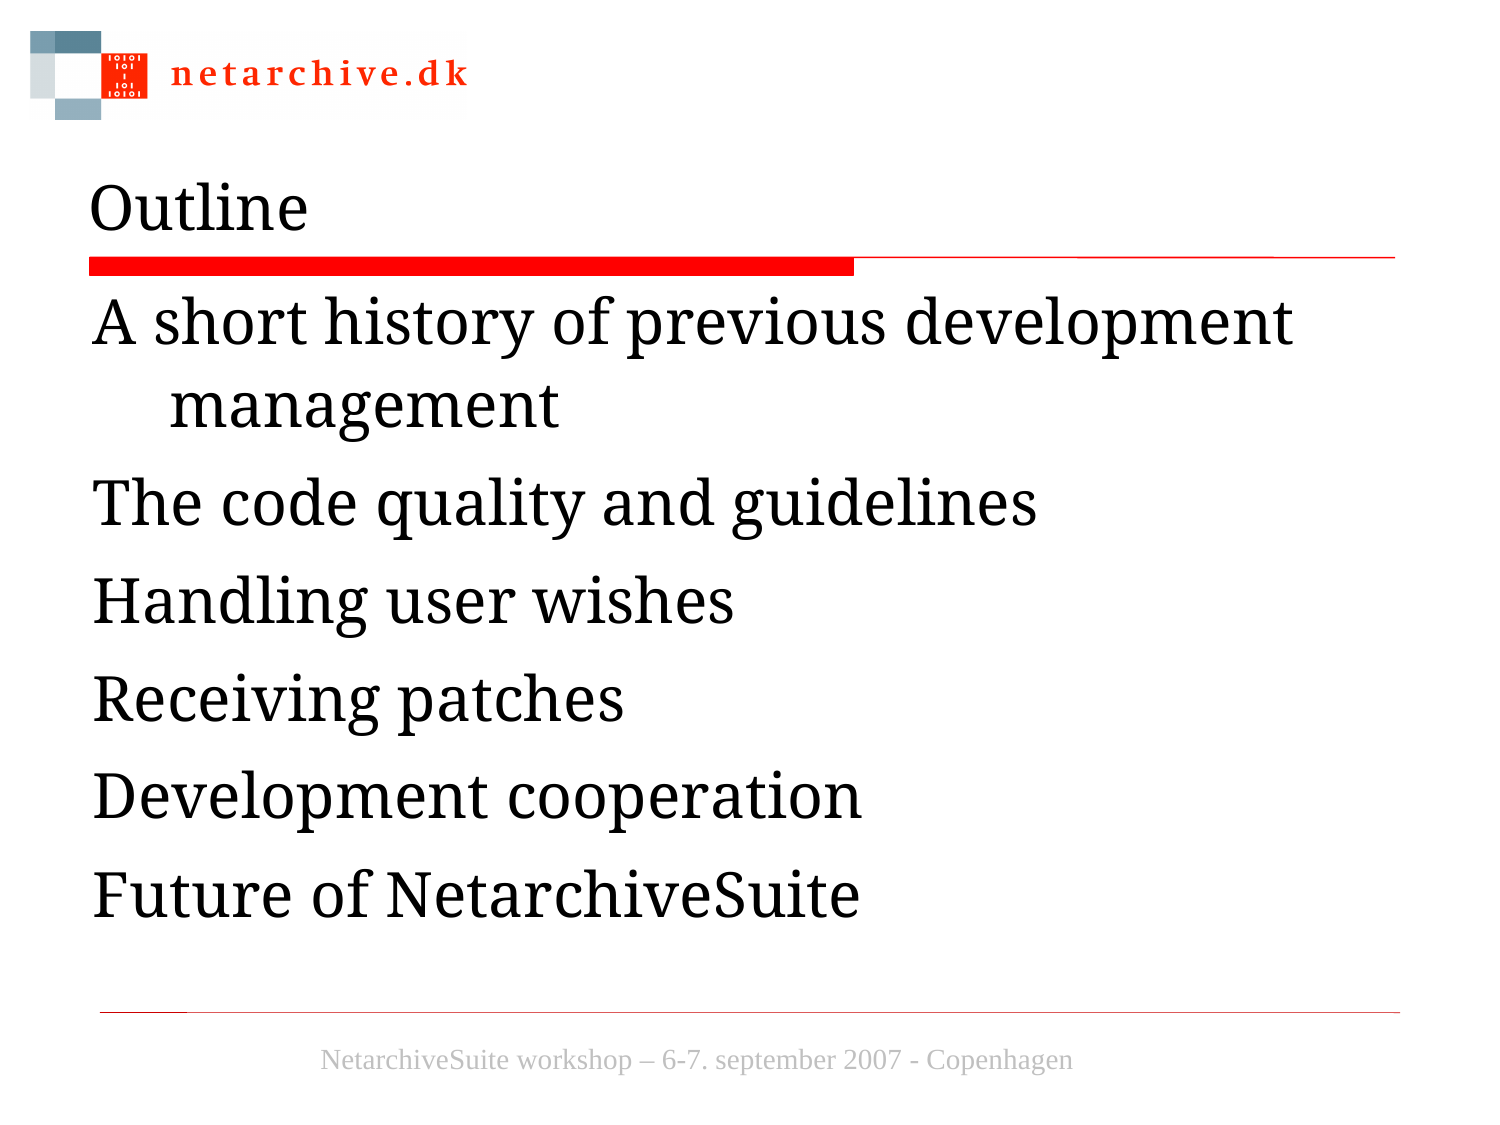

# Outline
A short history of previous development management
The code quality and guidelines
Handling user wishes
Receiving patches
Development cooperation
Future of NetarchiveSuite